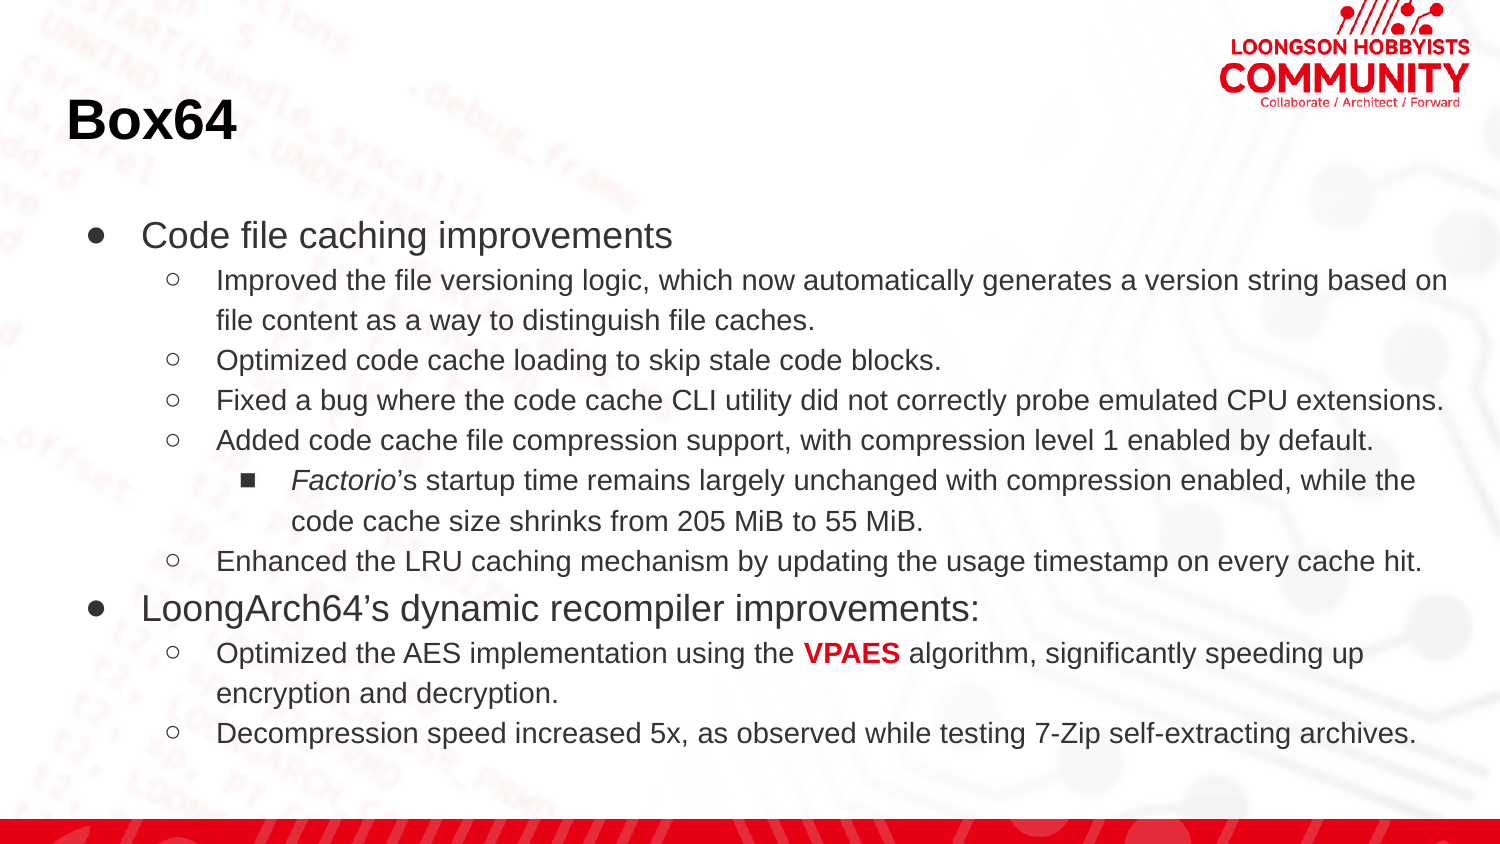

# Box64
Code file caching improvements
Improved the file versioning logic, which now automatically generates a version string based on file content as a way to distinguish file caches.
Optimized code cache loading to skip stale code blocks.
Fixed a bug where the code cache CLI utility did not correctly probe emulated CPU extensions.
Added code cache file compression support, with compression level 1 enabled by default.
Factorio’s startup time remains largely unchanged with compression enabled, while the code cache size shrinks from 205 MiB to 55 MiB.
Enhanced the LRU caching mechanism by updating the usage timestamp on every cache hit.
LoongArch64’s dynamic recompiler improvements:
Optimized the AES implementation using the VPAES algorithm, significantly speeding up encryption and decryption.
Decompression speed increased 5x, as observed while testing 7‑Zip self‑extracting archives.